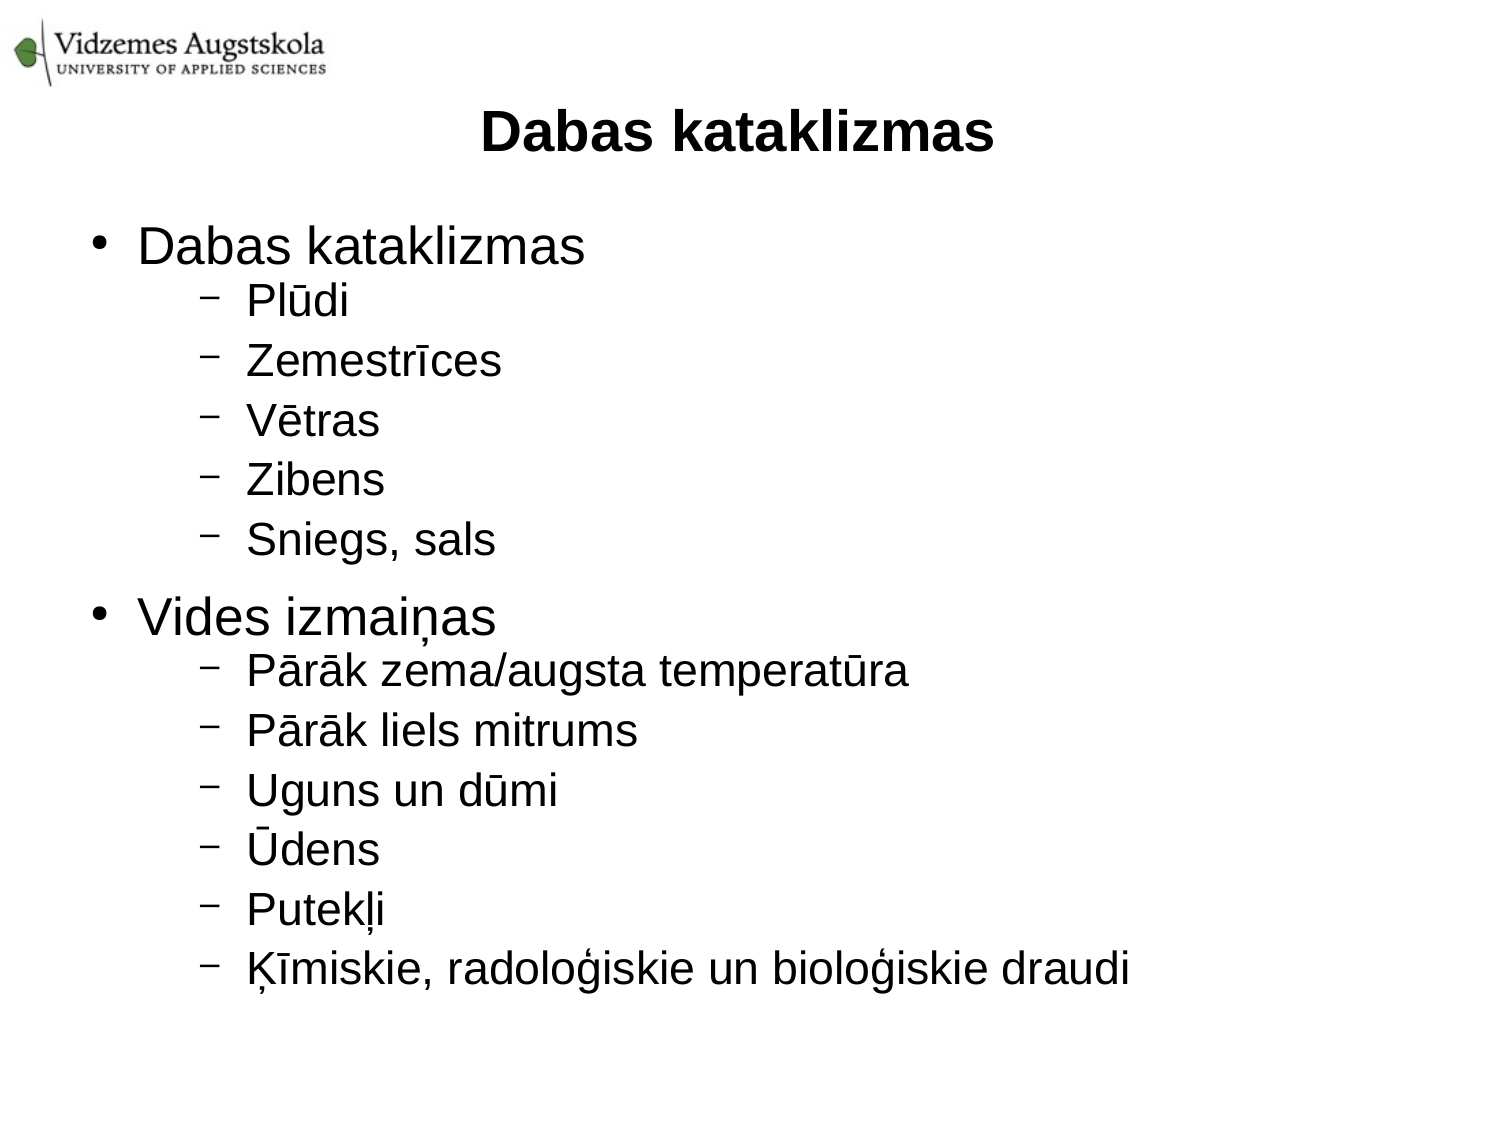

# Dabas kataklizmas
Dabas kataklizmas
Plūdi
Zemestrīces
Vētras
Zibens
Sniegs, sals
Vides izmaiņas
Pārāk zema/augsta temperatūra
Pārāk liels mitrums
Uguns un dūmi
Ūdens
Putekļi
Ķīmiskie, radoloģiskie un bioloģiskie draudi